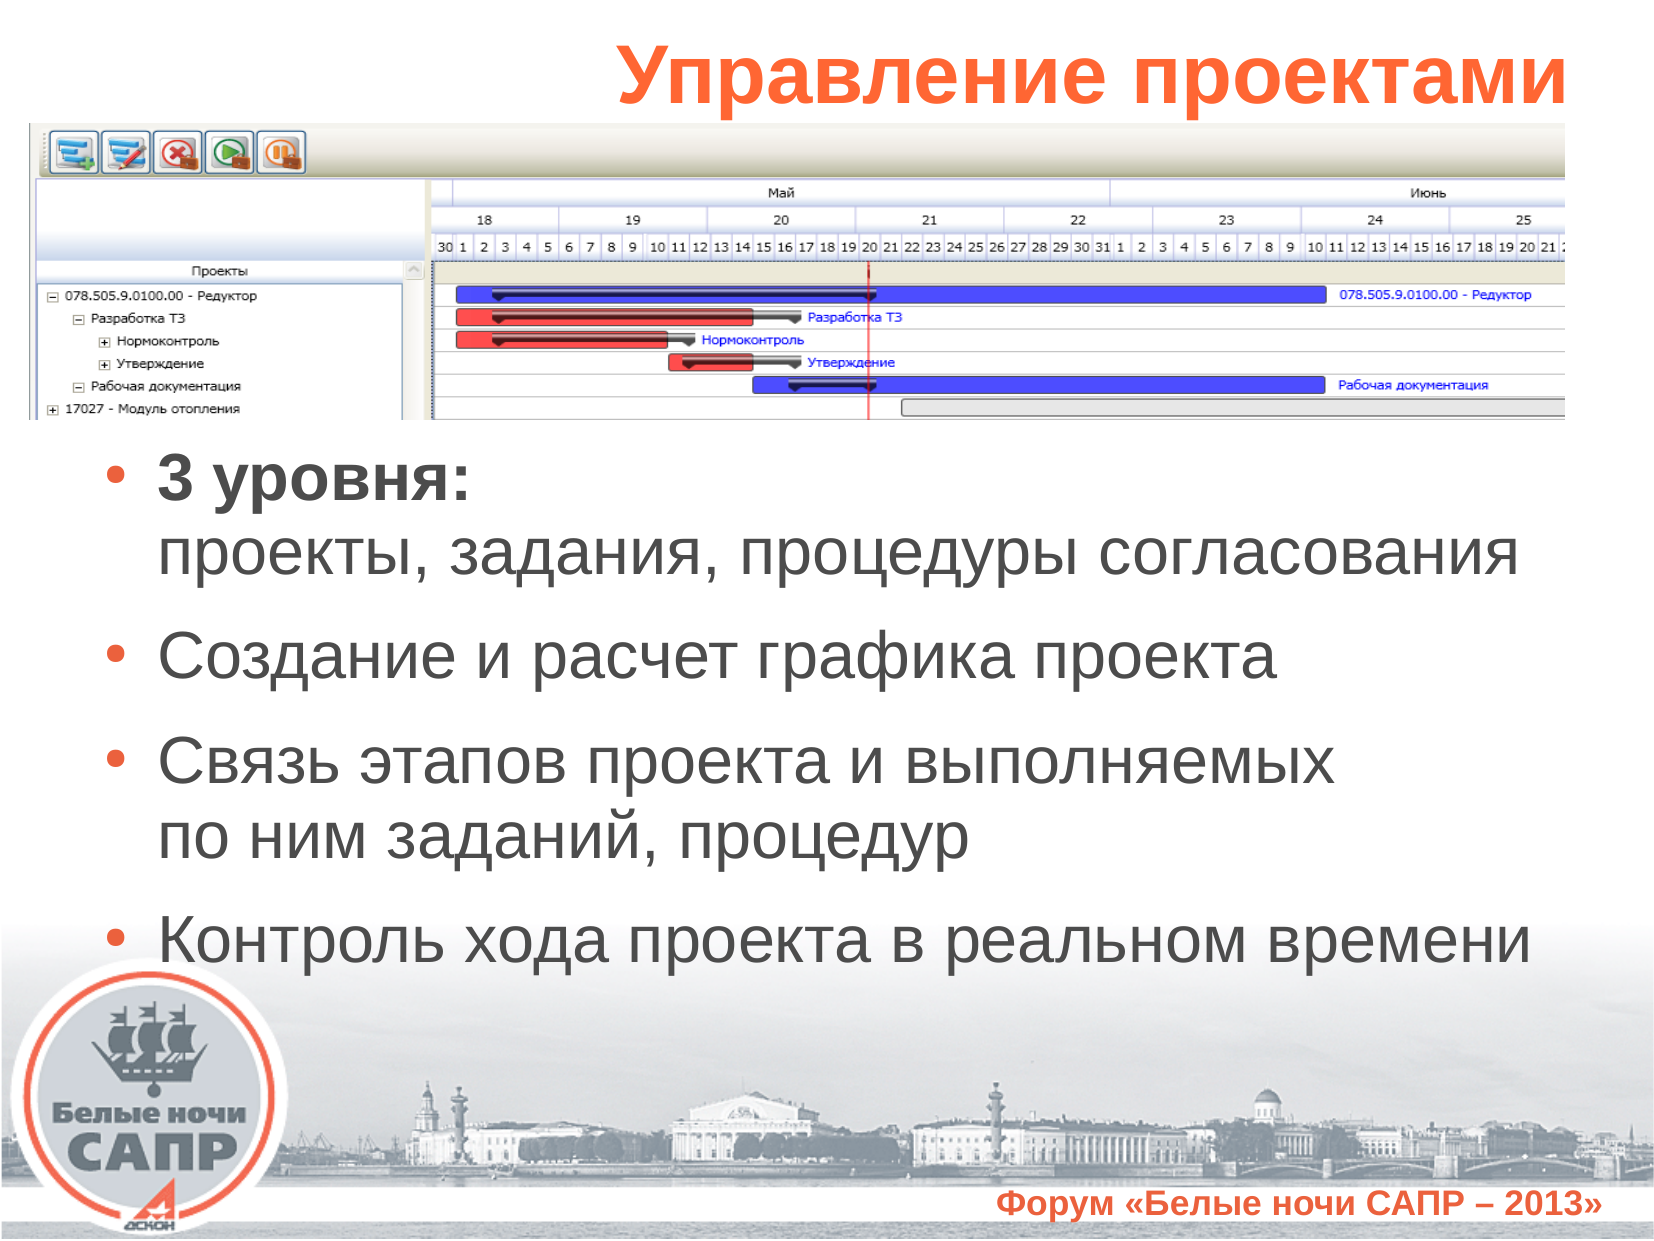

# Управление проектами
3 уровня:
проекты, задания, процедуры согласования
Создание и расчет графика проекта
Связь этапов проекта и выполняемых
по ним заданий, процедур
Контроль хода проекта в реальном времени